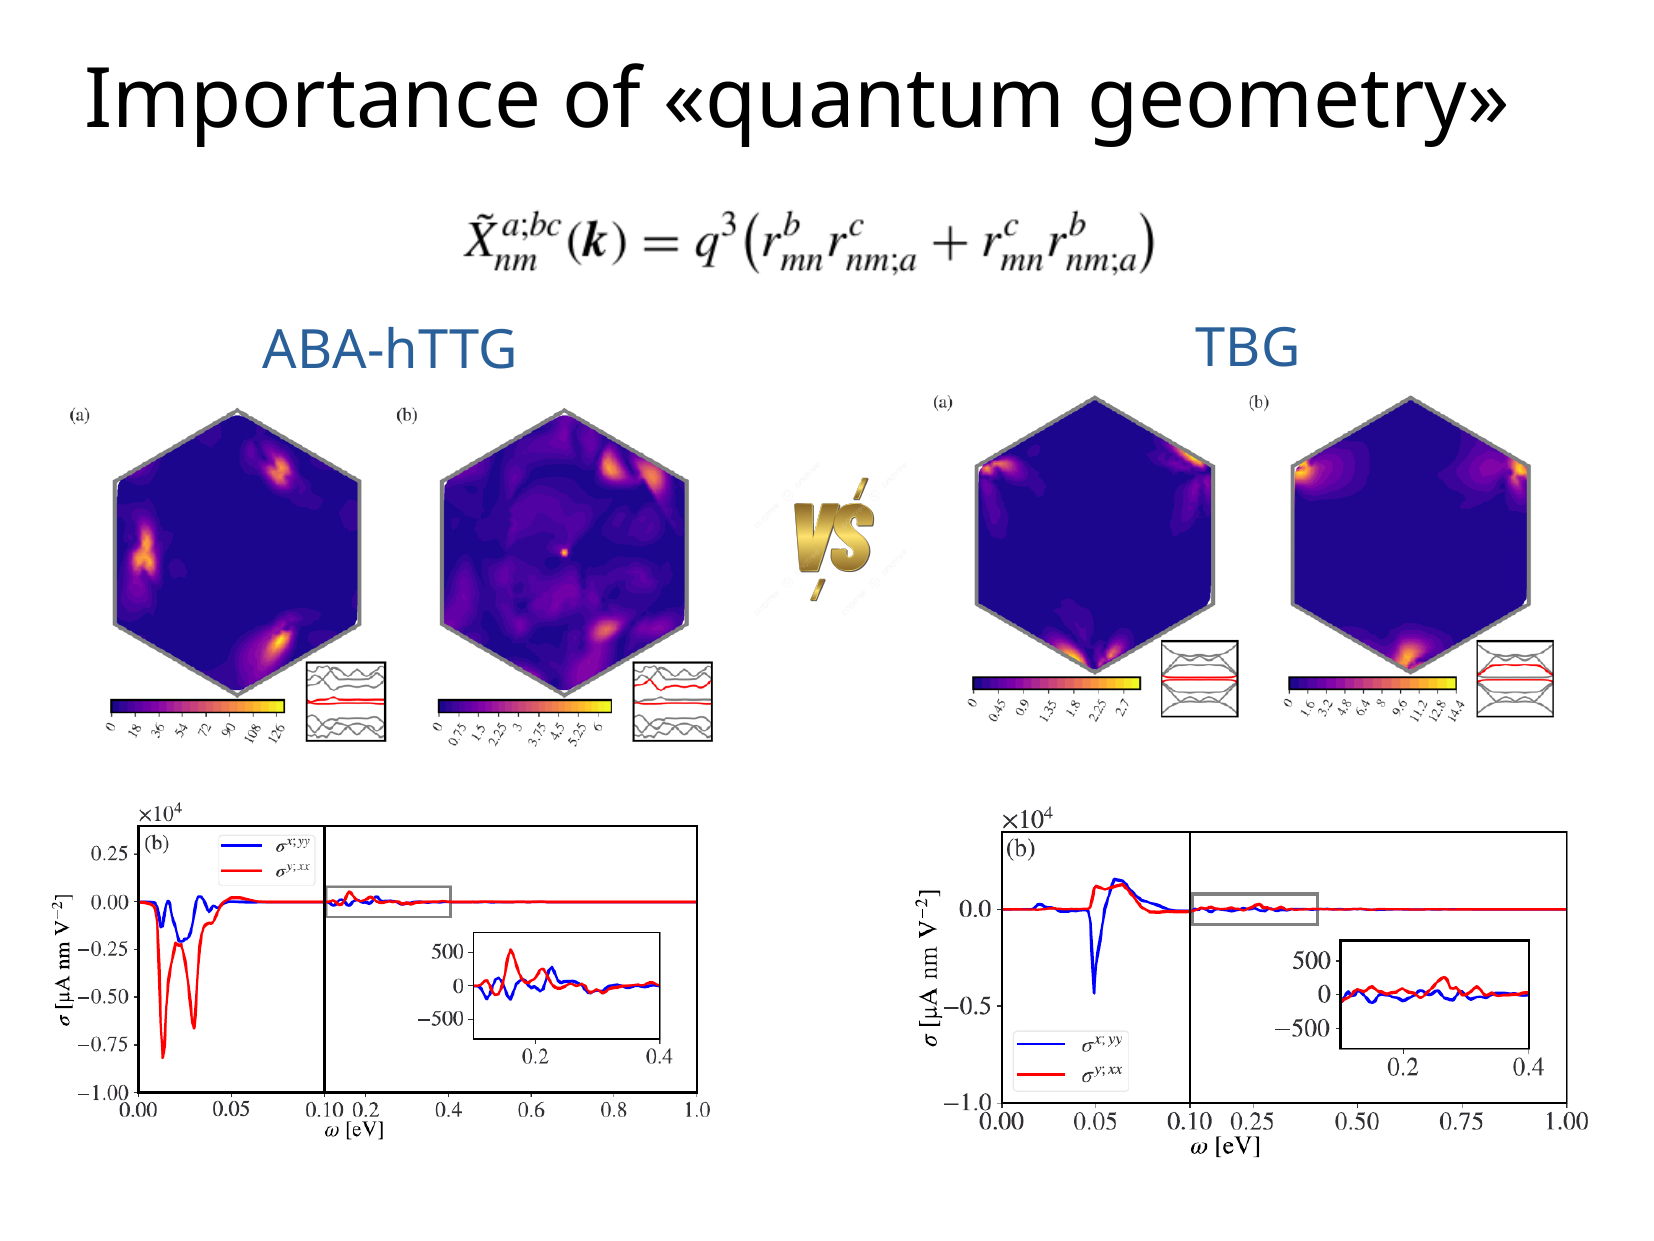

# Importance of «quantum geometry»
TBG
ABA-hTTG